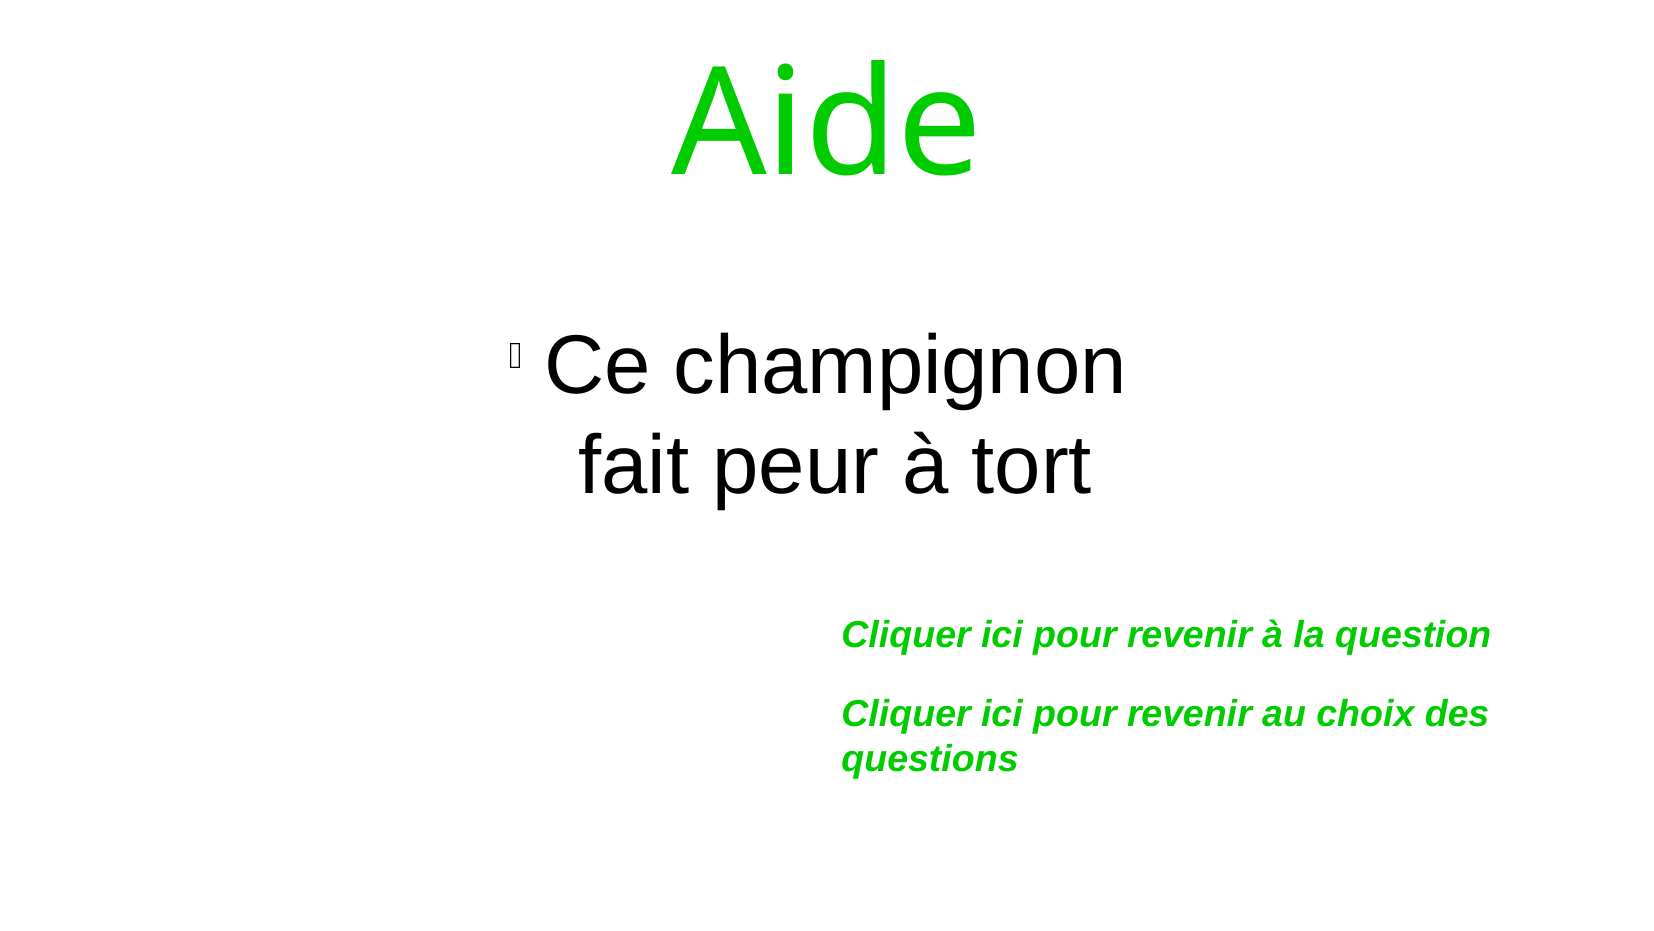

Aide
Ce champignon fait peur à tort
Cliquer ici pour revenir à la question
Cliquer ici pour revenir au choix des questions